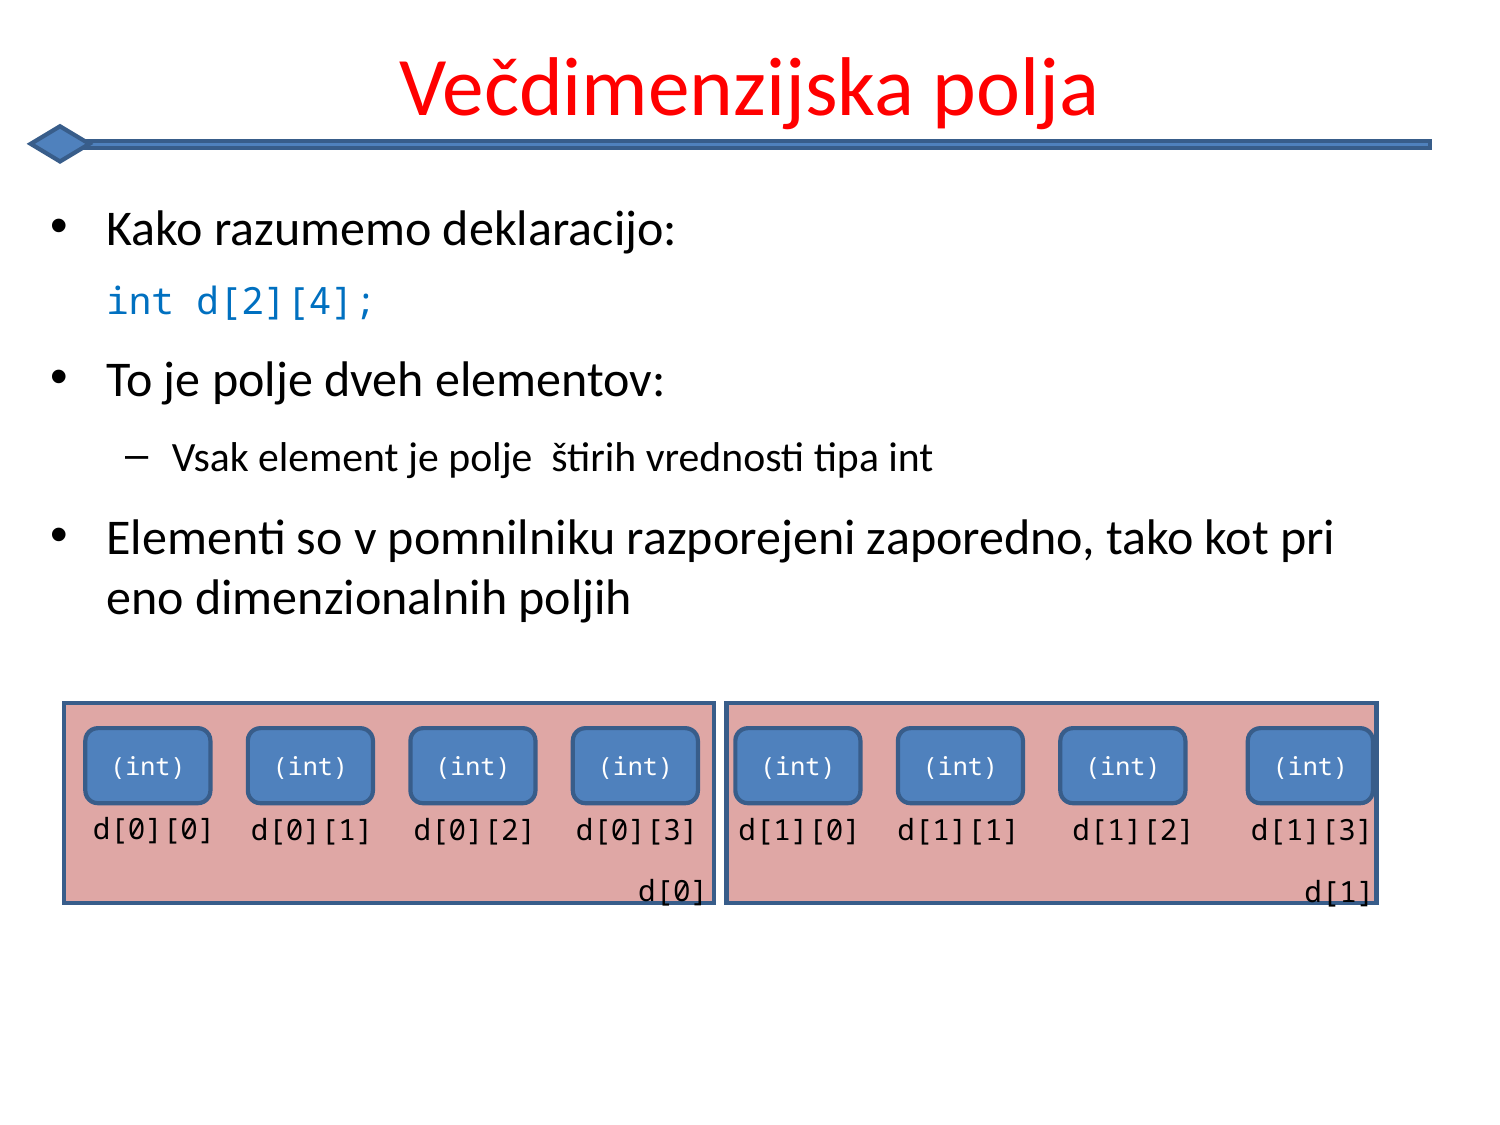

# Večdimenzijska polja
Kako razumemo deklaracijo:
	int d[2][4];
To je polje dveh elementov:
Vsak element je polje štirih vrednosti tipa int
Elementi so v pomnilniku razporejeni zaporedno, tako kot pri eno dimenzionalnih poljih
(int)
(int)
(int)
(int)
(int)
(int)
(int)
(int)
d[0][0]
d[0][1]
d[0][2]
d[0][3]
d[1][0]
d[1][1]
d[1][2]
d[1][3]
d[0]
d[1]